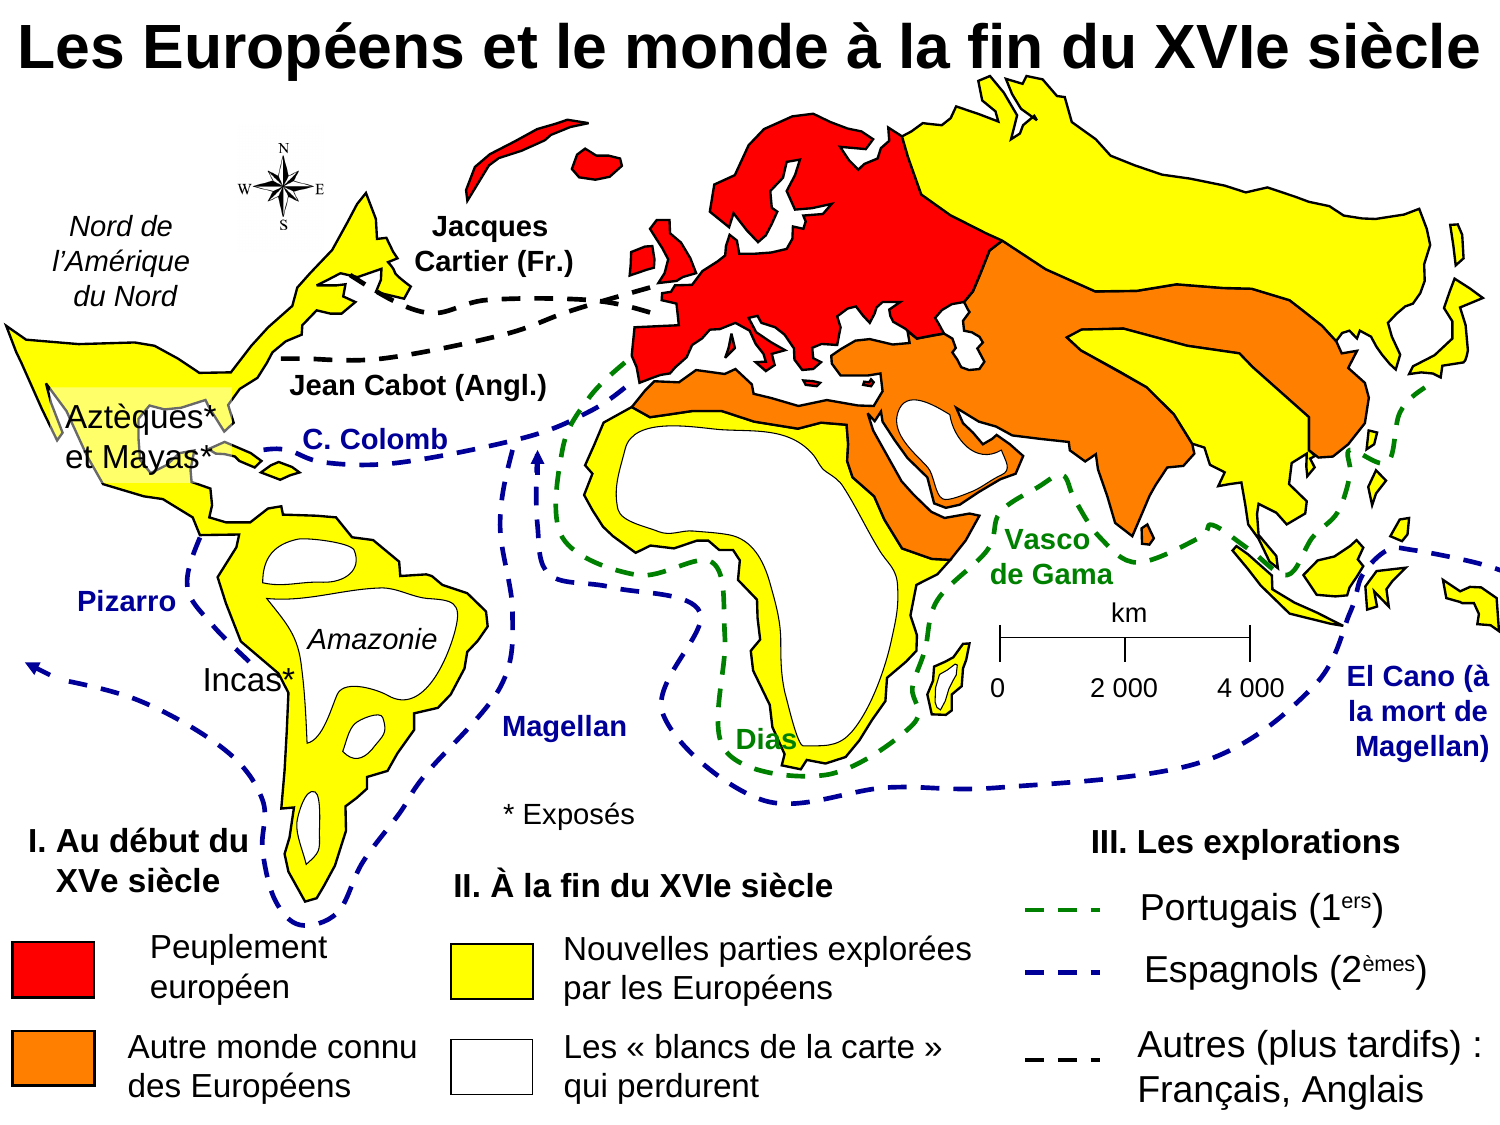

# Les Européens et le monde à la fin du XVIe siècle
Nord de
l’Amérique
du Nord
Jacques
Cartier (Fr.)
Jean Cabot (Angl.)
Aztèques*
et Mayas*
C. Colomb
Vasco
de Gama
Pizarro
km
Amazonie
Incas*
El Cano (à
la mort de
Magellan)
0
2 000
4 000
Magellan
Dias
* Exposés
I. Au début du
 XVe siècle
III. Les explorations
II. À la fin du XVIe siècle
Portugais (1ers)
Peuplement
européen
Nouvelles parties explorées
par les Européens
Espagnols (2èmes)
Autres (plus tardifs) :
Français, Anglais
Autre monde connu
des Européens
Les « blancs de la carte »
qui perdurent